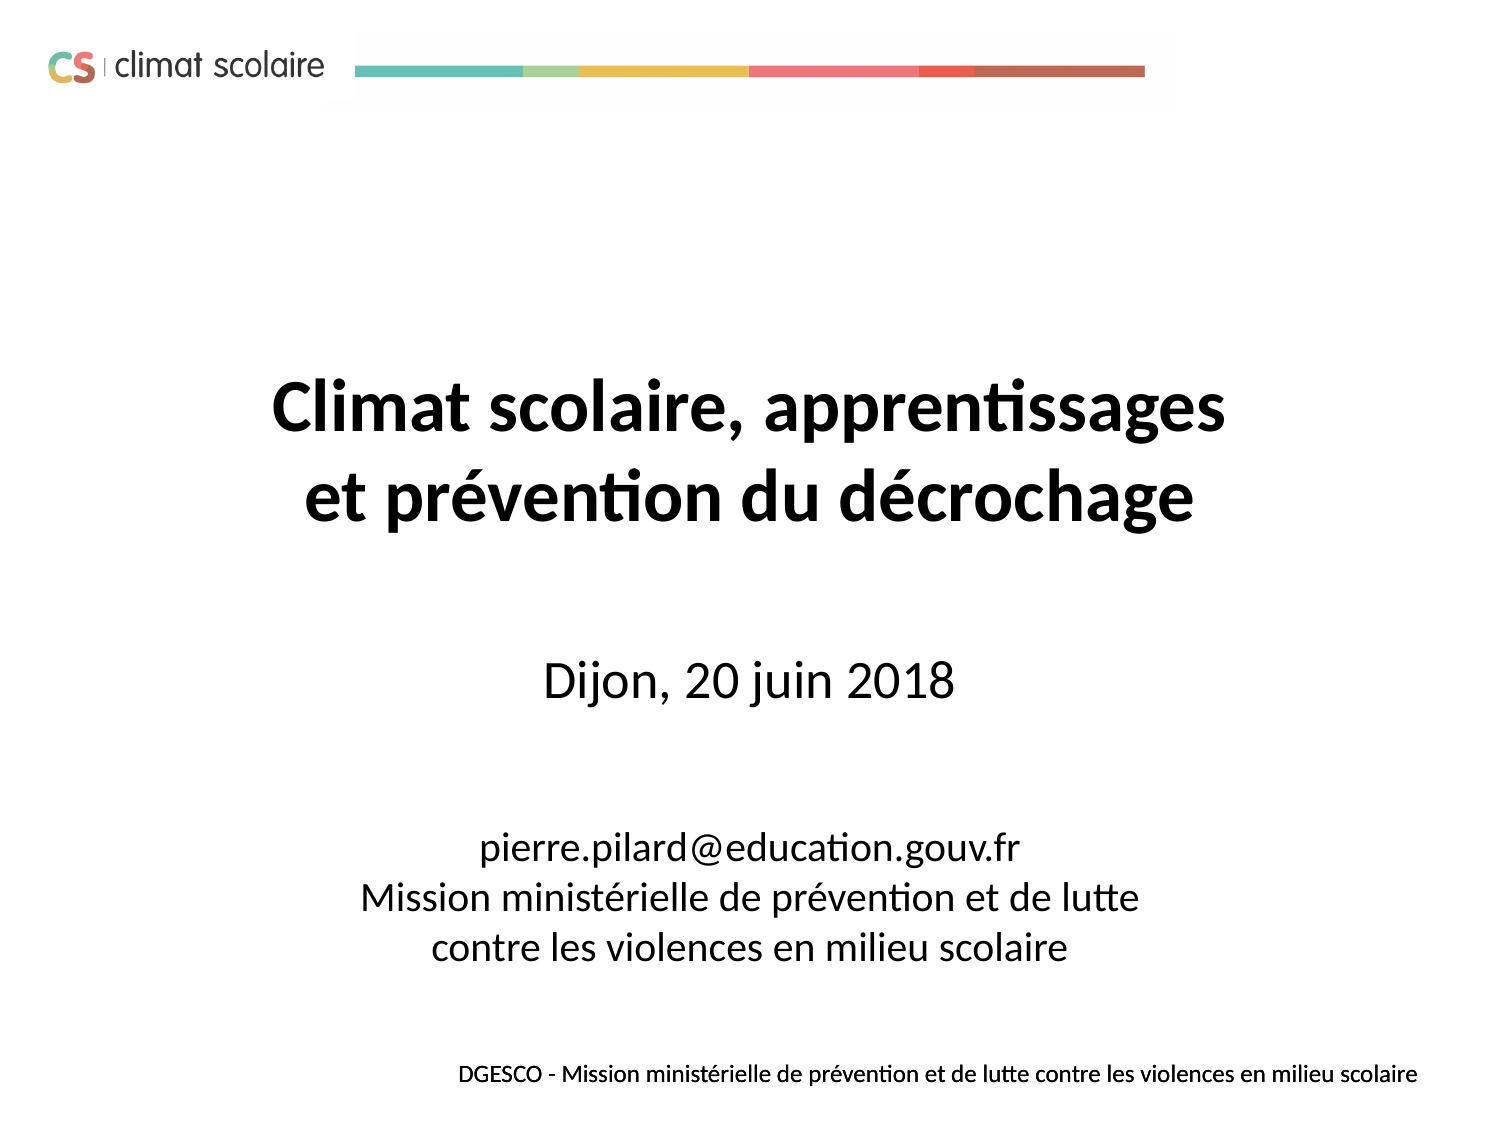

# Climat scolaire, apprentissages et prévention du décrochage
Dijon, 20 juin 2018
pierre.pilard@education.gouv.fr
Mission ministérielle de prévention et de lutte
contre les violences en milieu scolaire